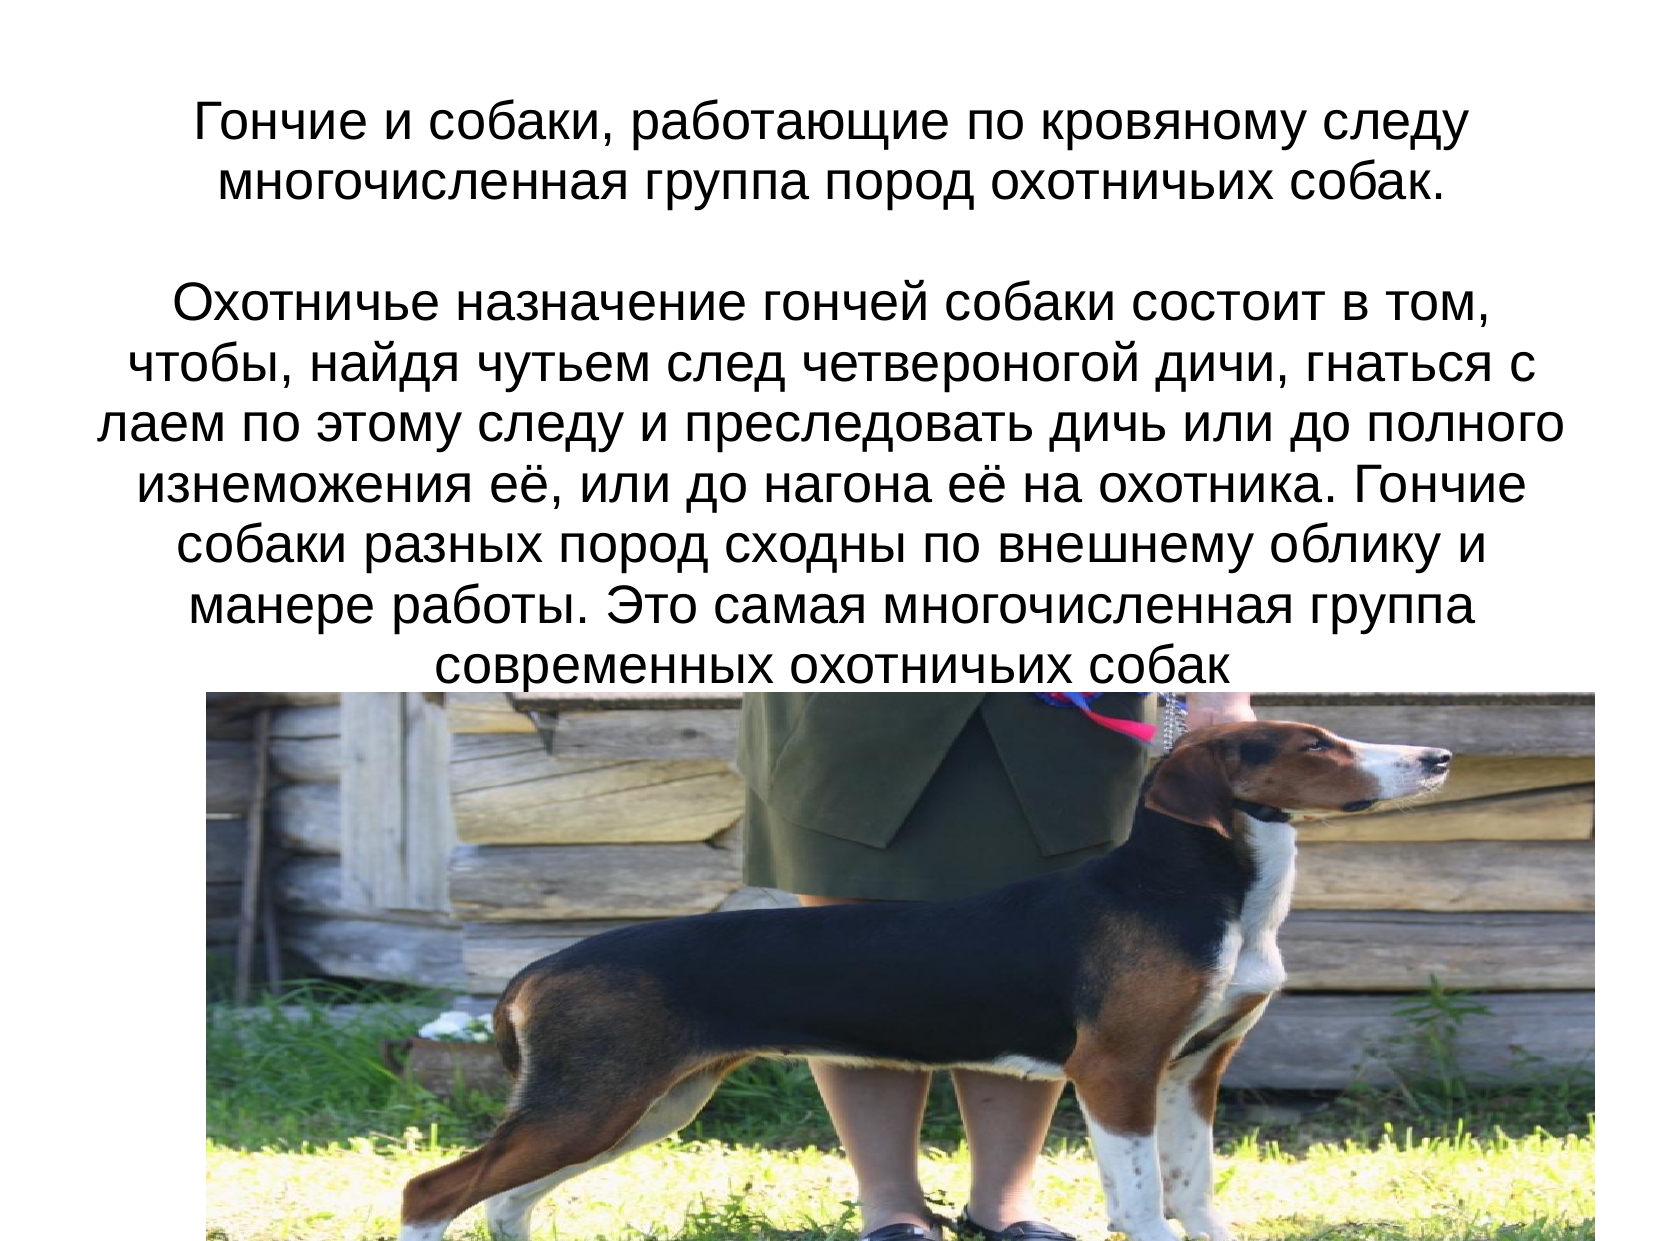

# Гончие и собаки, работающие по кровяному следу многочисленная группа пород охотничьих собак. Охотничье назначение гончей собаки состоит в том, чтобы, найдя чутьем след четвероногой дичи, гнаться с лаем по этому следу и преследовать дичь или до полного изнеможения её, или до нагона её на охотника. Гончие собаки разных пород сходны по внешнему облику и манере работы. Это самая многочисленная группа современных охотничьих собак